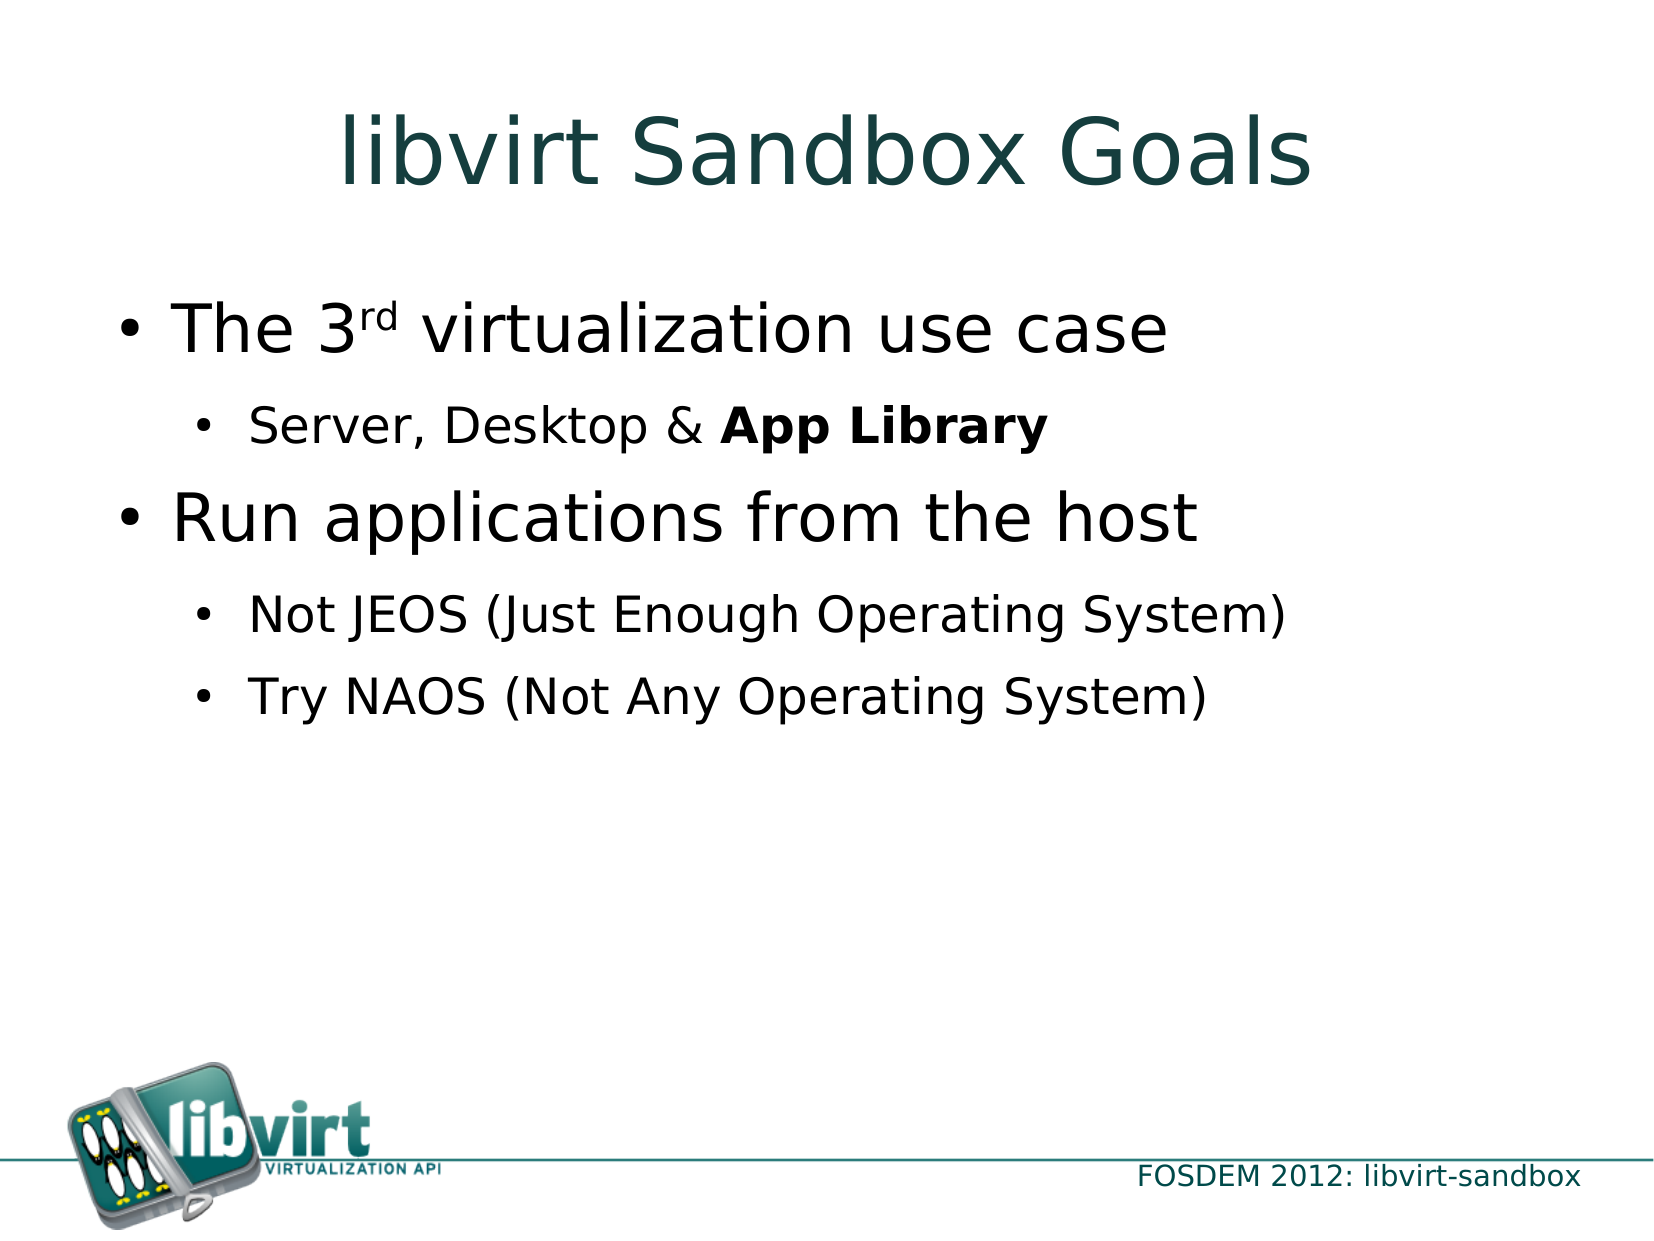

# libvirt Sandbox Goals
The 3rd virtualization use case
Server, Desktop & App Library
Run applications from the host
Not JEOS (Just Enough Operating System)
Try NAOS (Not Any Operating System)
FOSDEM 2012: libvirt-sandbox